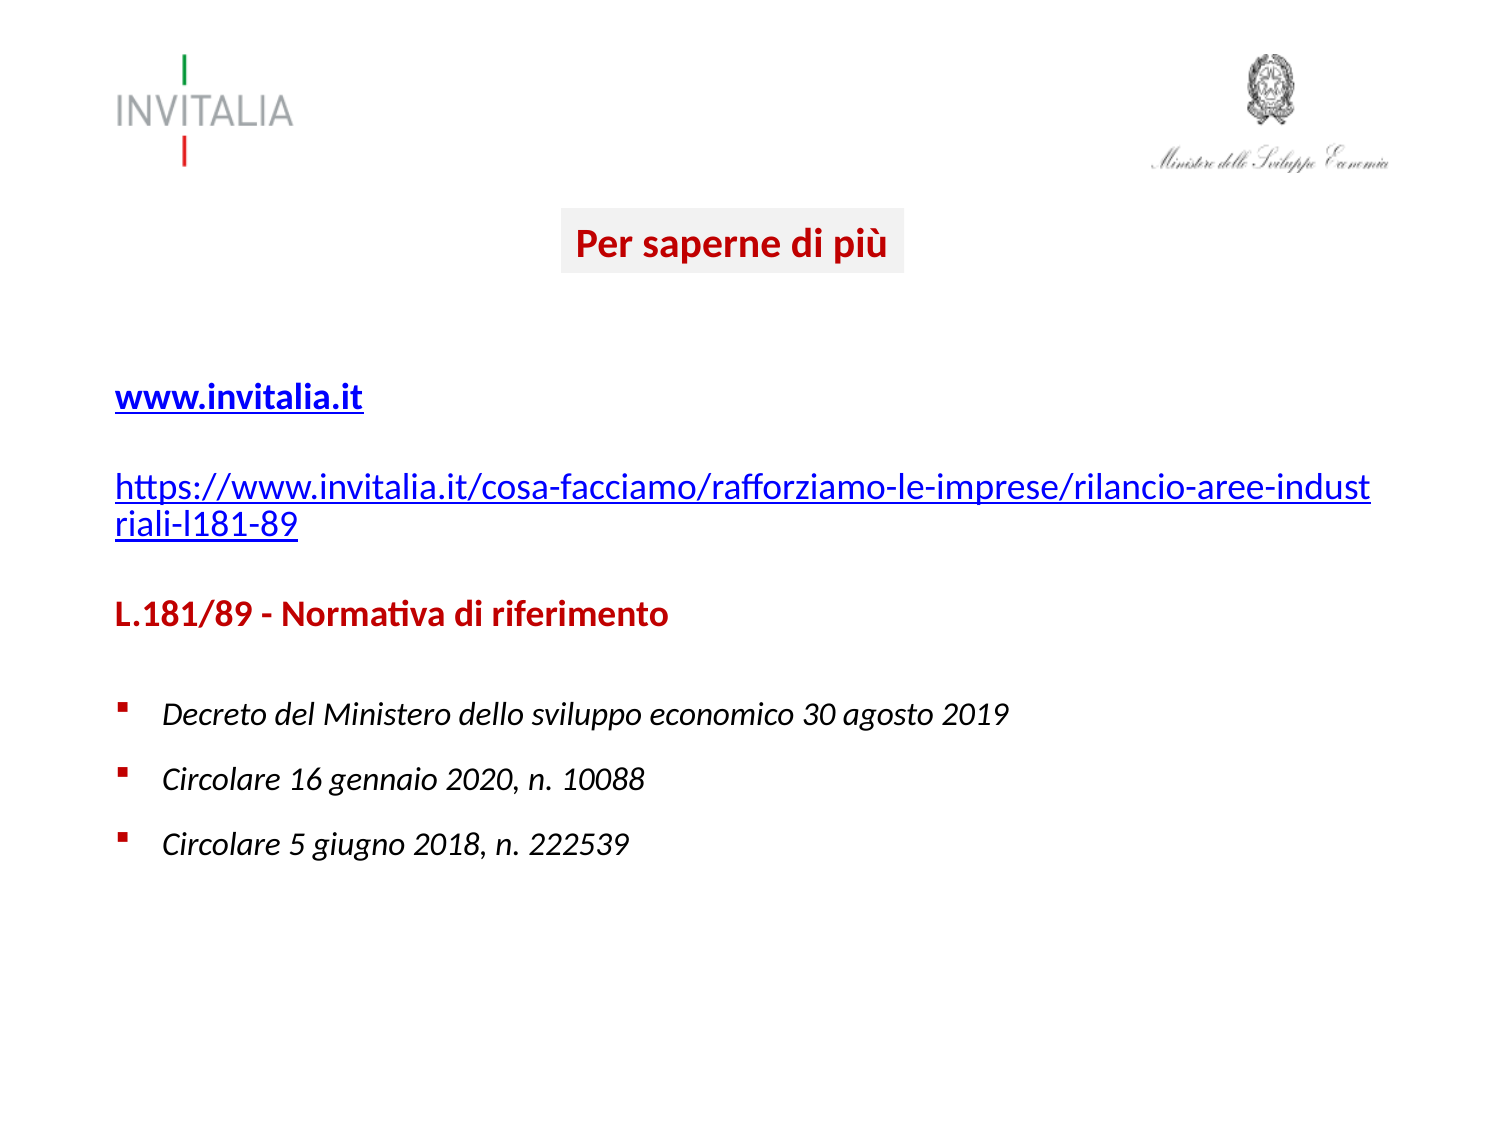

Per saperne di più
www.invitalia.it
https://www.invitalia.it/cosa-facciamo/rafforziamo-le-imprese/rilancio-aree-industriali-l181-89
L.181/89 - Normativa di riferimento
Decreto del Ministero dello sviluppo economico 30 agosto 2019
Circolare 16 gennaio 2020, n. 10088
Circolare 5 giugno 2018, n. 222539